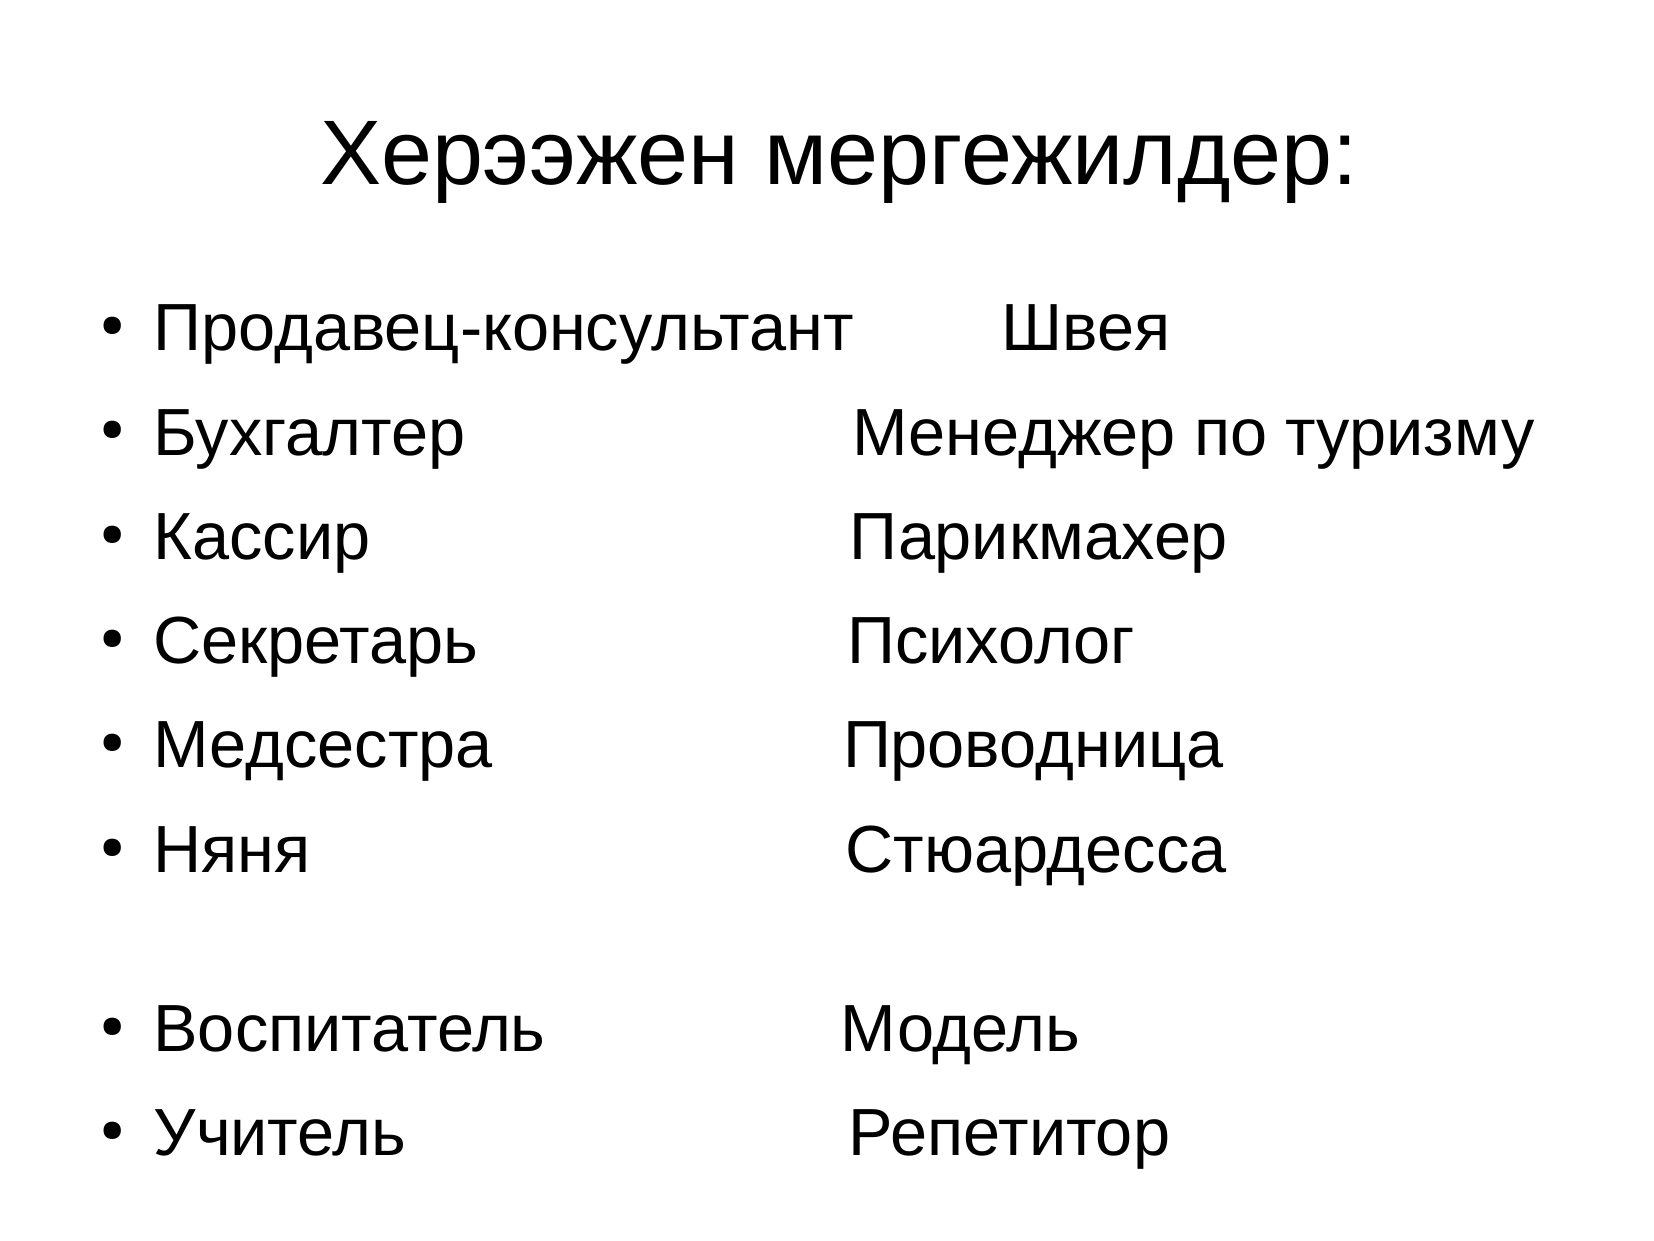

# Херээжен мергежилдер:
Продавец-консультант Швея
Бухгалтер Менеджер по туризму
Кассир Парикмахер
Секретарь Психолог
Медсестра Проводница
Няня Стюардесса
Воспитатель Модель
Учитель Репетитор